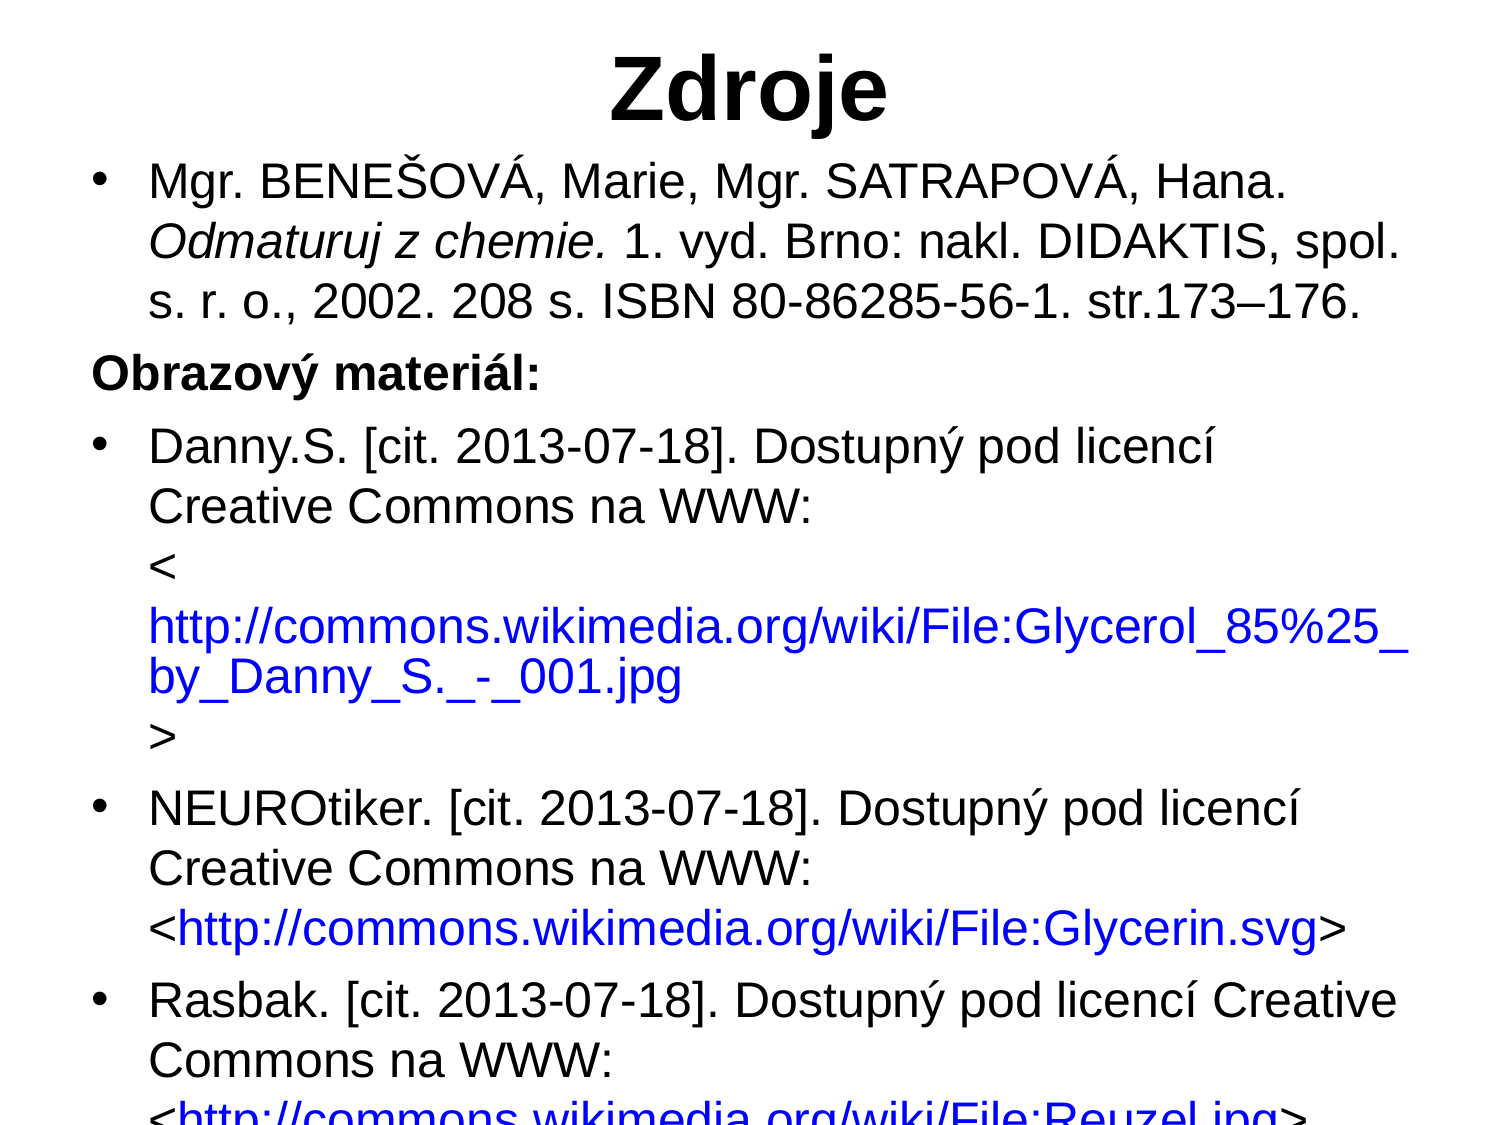

# Zdroje
Mgr. BENEŠOVÁ, Marie, Mgr. SATRAPOVÁ, Hana. Odmaturuj z chemie. 1. vyd. Brno: nakl. DIDAKTIS, spol. s. r. o., 2002. 208 s. ISBN 80-86285-56-1. str.173–176.
Obrazový materiál:
Danny.S. [cit. 2013-07-18]. Dostupný pod licencí Creative Commons na WWW:
<http://commons.wikimedia.org/wiki/File:Glycerol_85%25_by_Danny_S._-_001.jpg>
NEUROtiker. [cit. 2013-07-18]. Dostupný pod licencí Creative Commons na WWW:
<http://commons.wikimedia.org/wiki/File:Glycerin.svg>
Rasbak. [cit. 2013-07-18]. Dostupný pod licencí Creative Commons na WWW:
<http://commons.wikimedia.org/wiki/File:Reuzel.jpg>